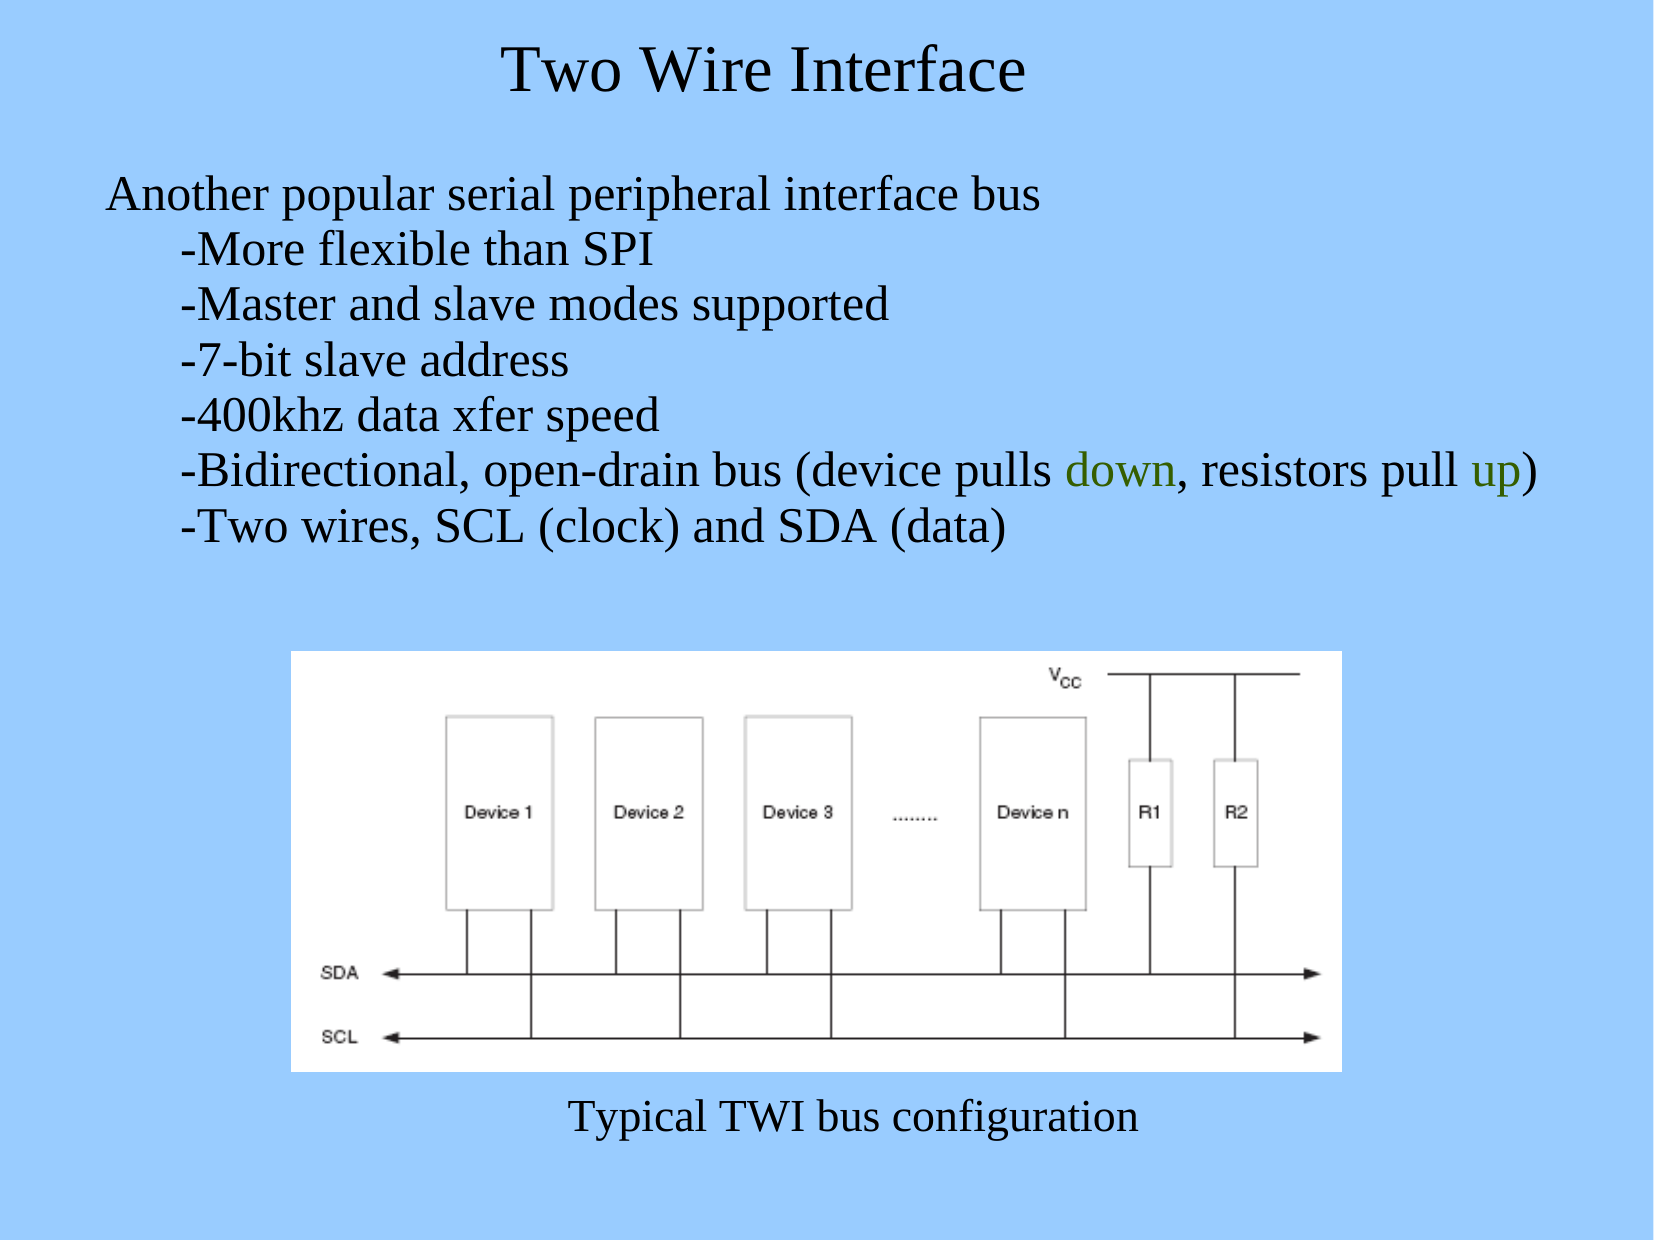

Two Wire Interface
Another popular serial peripheral interface bus
	-More flexible than SPI
	-Master and slave modes supported
	-7-bit slave address
	-400khz data xfer speed
	-Bidirectional, open-drain bus (device pulls down, resistors pull up)
	-Two wires, SCL (clock) and SDA (data)
Typical TWI bus configuration